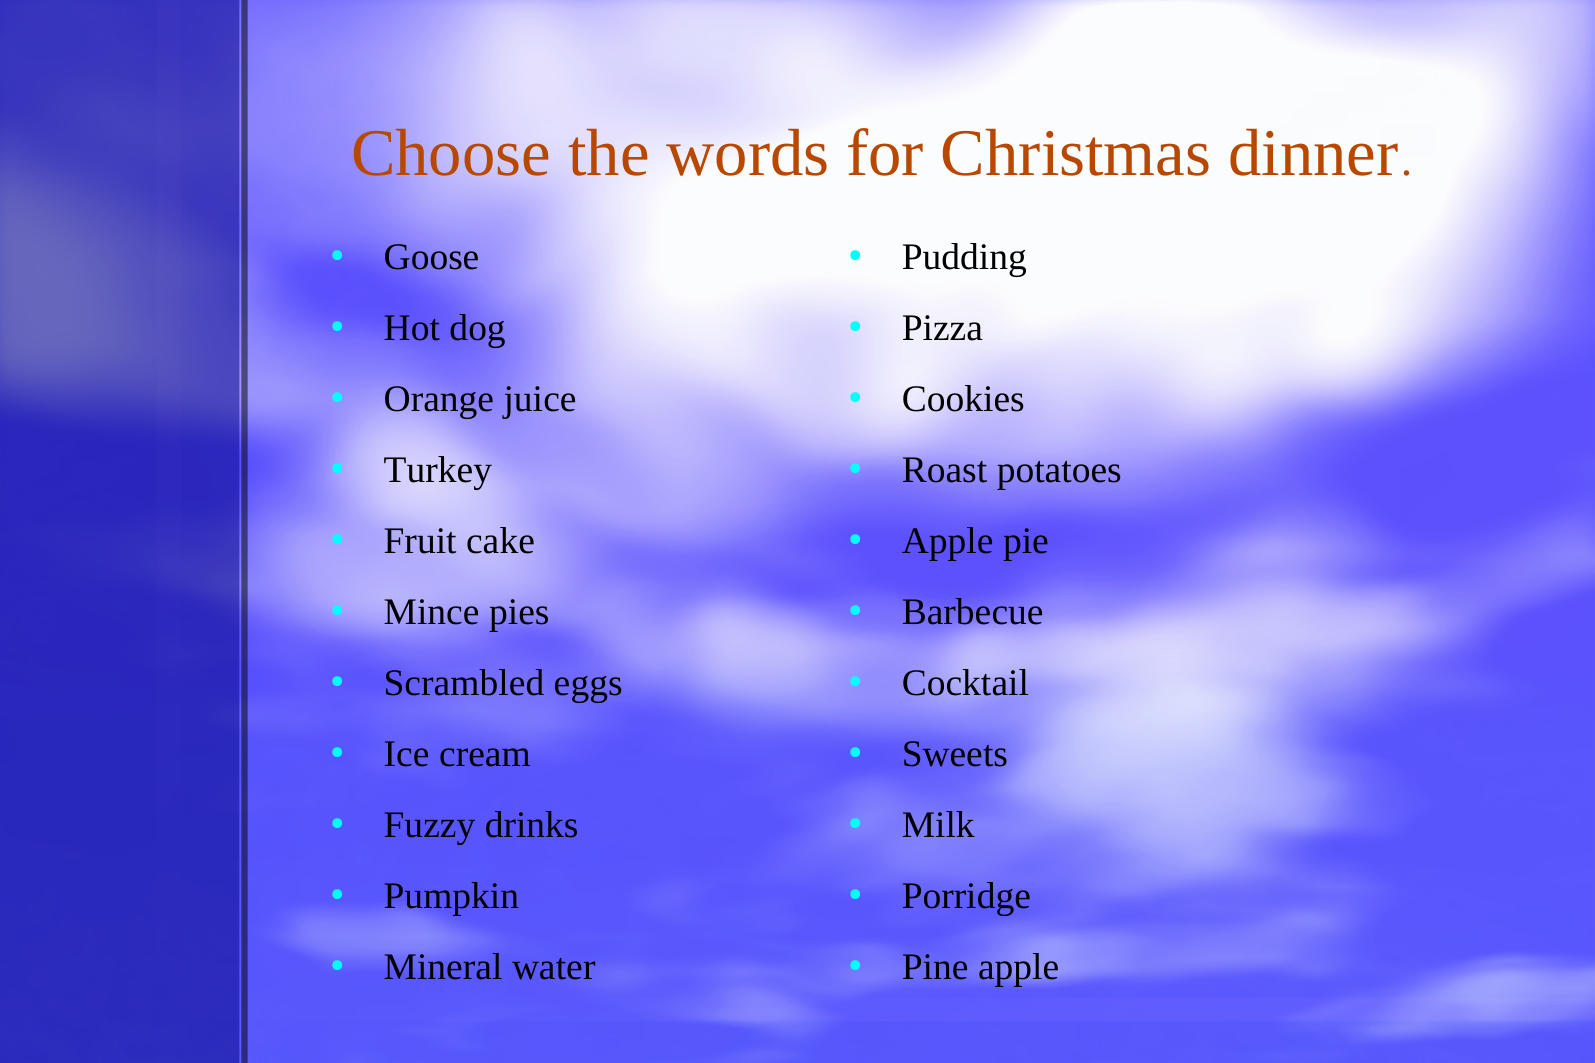

# Choose the words for Christmas dinner.
Goose
Hot dog
Orange juice
Turkey
Fruit cake
Mince pies
Scrambled eggs
Ice cream
Fuzzy drinks
Pumpkin
Mineral water
Pudding
Pizza
Cookies
Roast potatoes
Apple pie
Barbecue
Cocktail
Sweets
Milk
Porridge
Pine apple